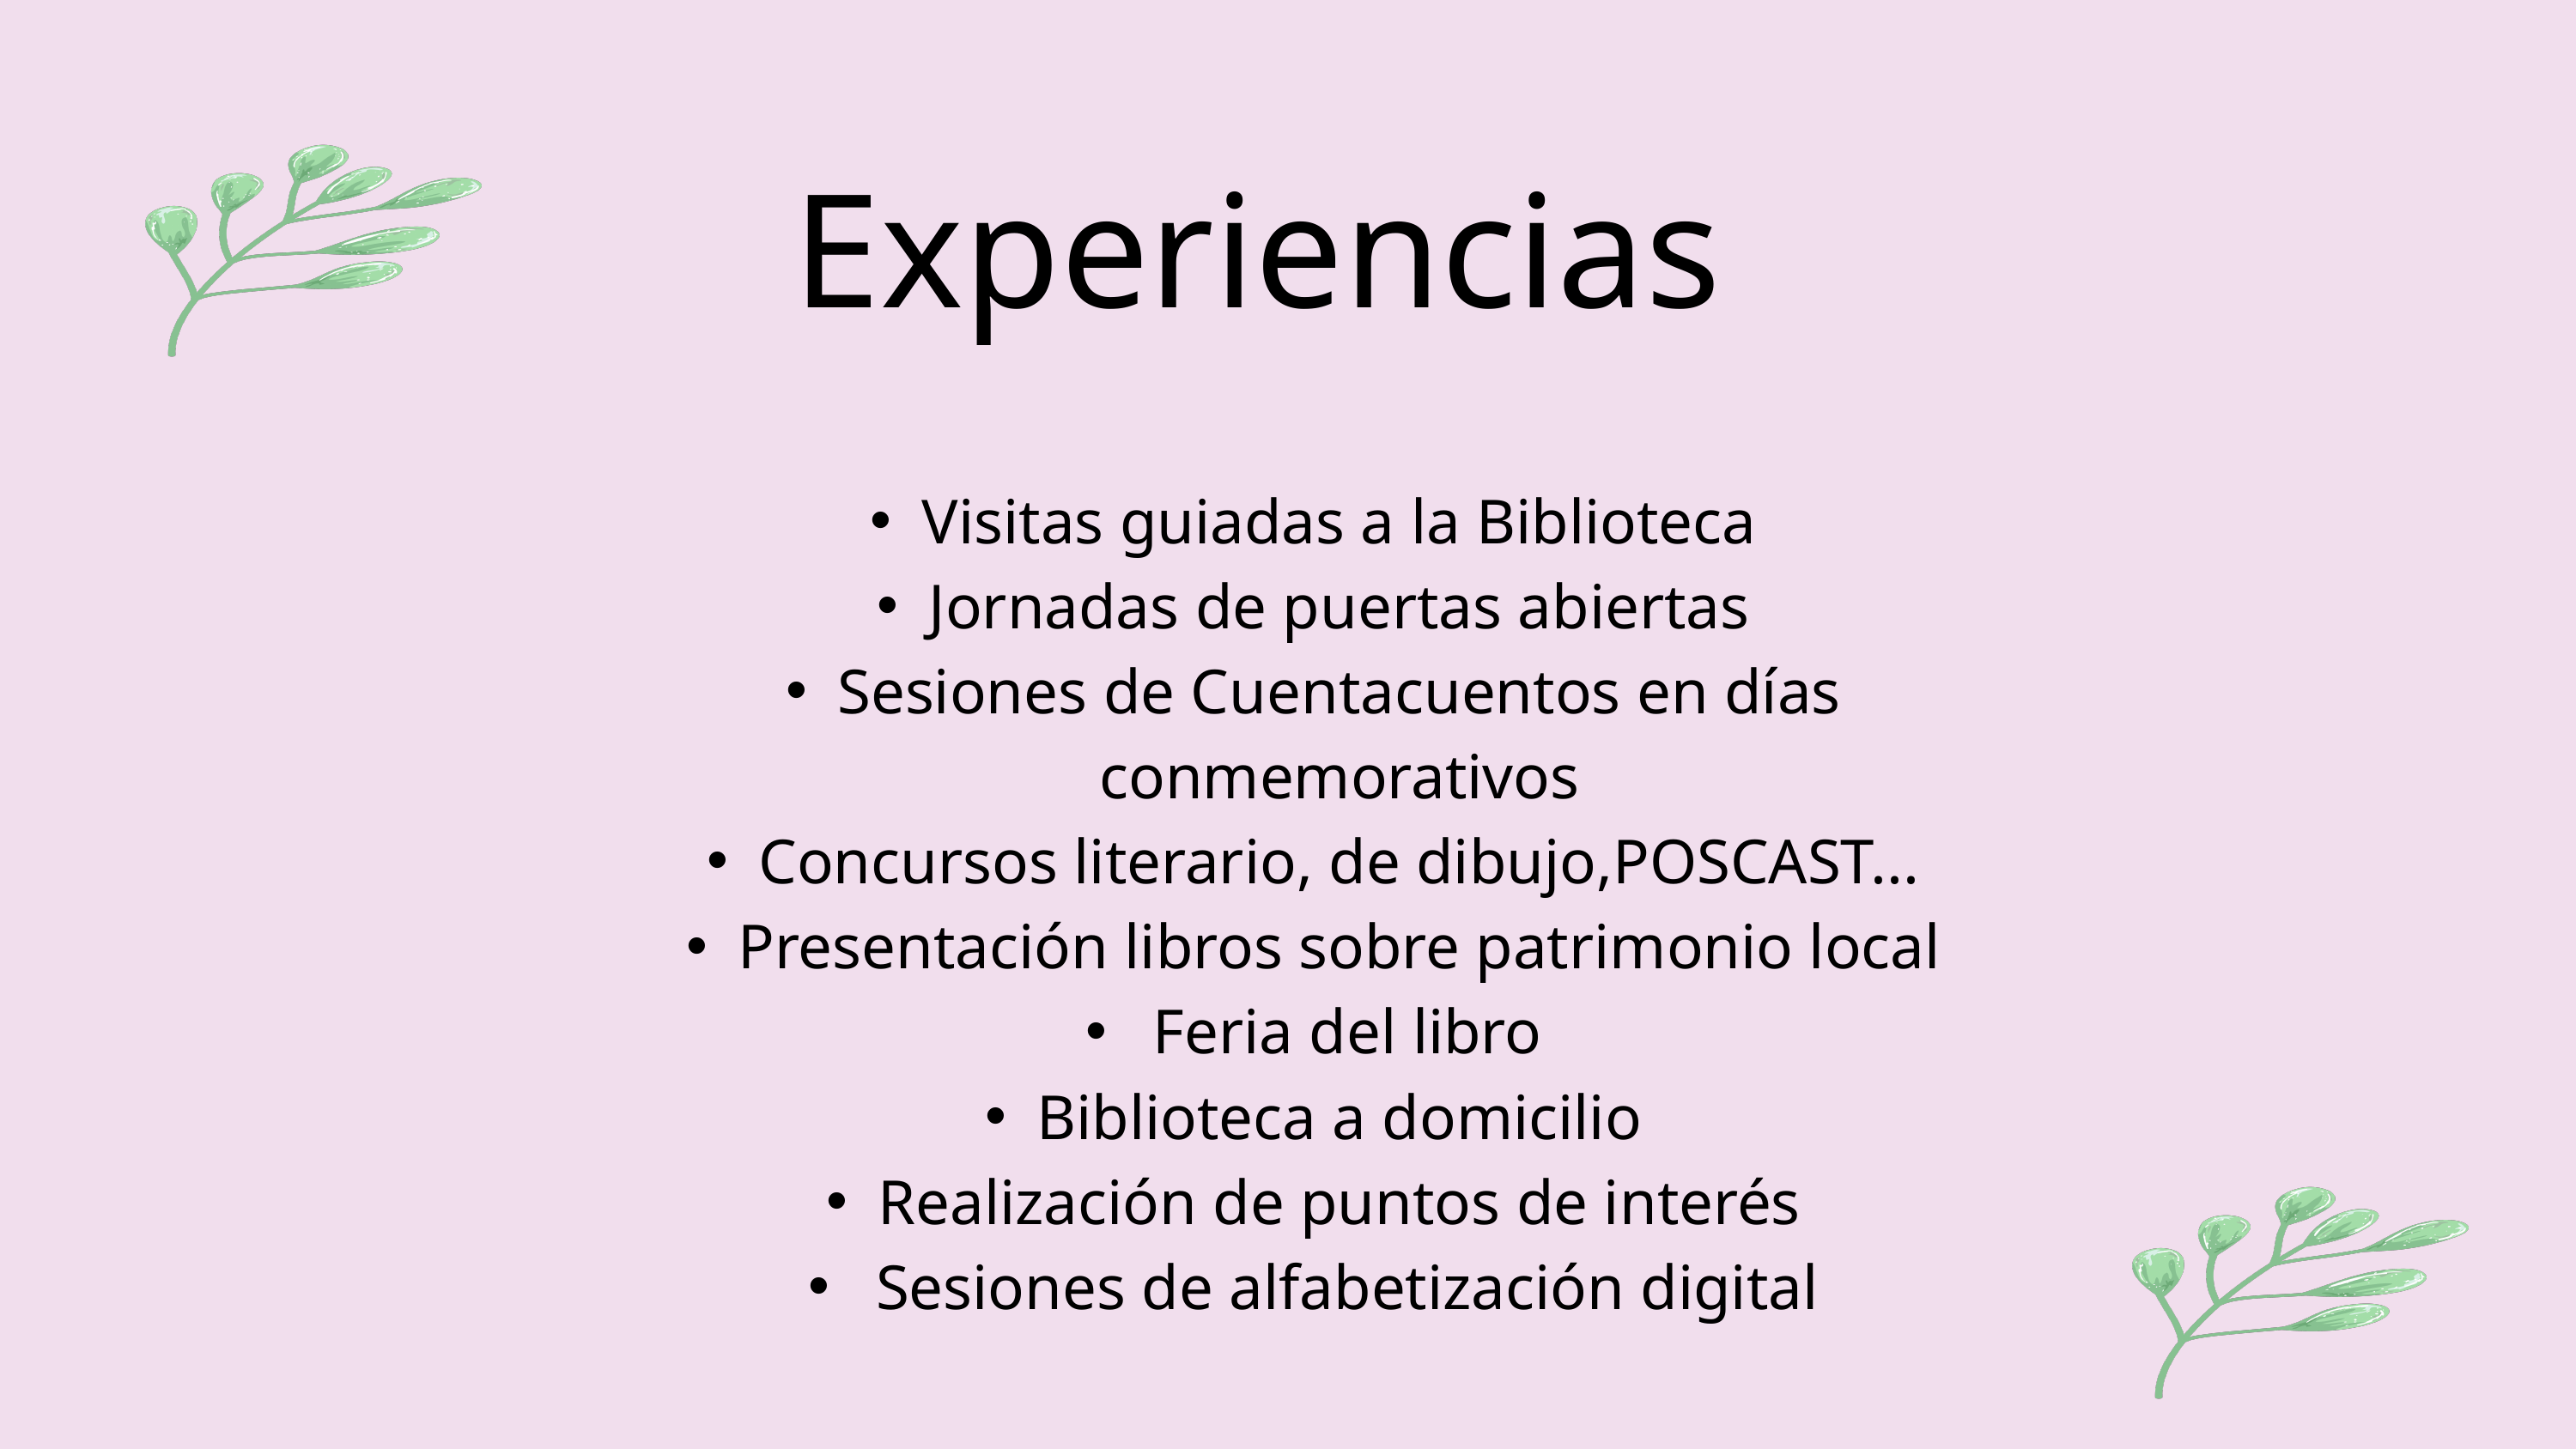

Experiencias
Visitas guiadas a la Biblioteca
Jornadas de puertas abiertas
Sesiones de Cuentacuentos en días conmemorativos
Concursos literario, de dibujo,POSCAST...
Presentación libros sobre patrimonio local
 Feria del libro
Biblioteca a domicilio
Realización de puntos de interés
 Sesiones de alfabetización digital